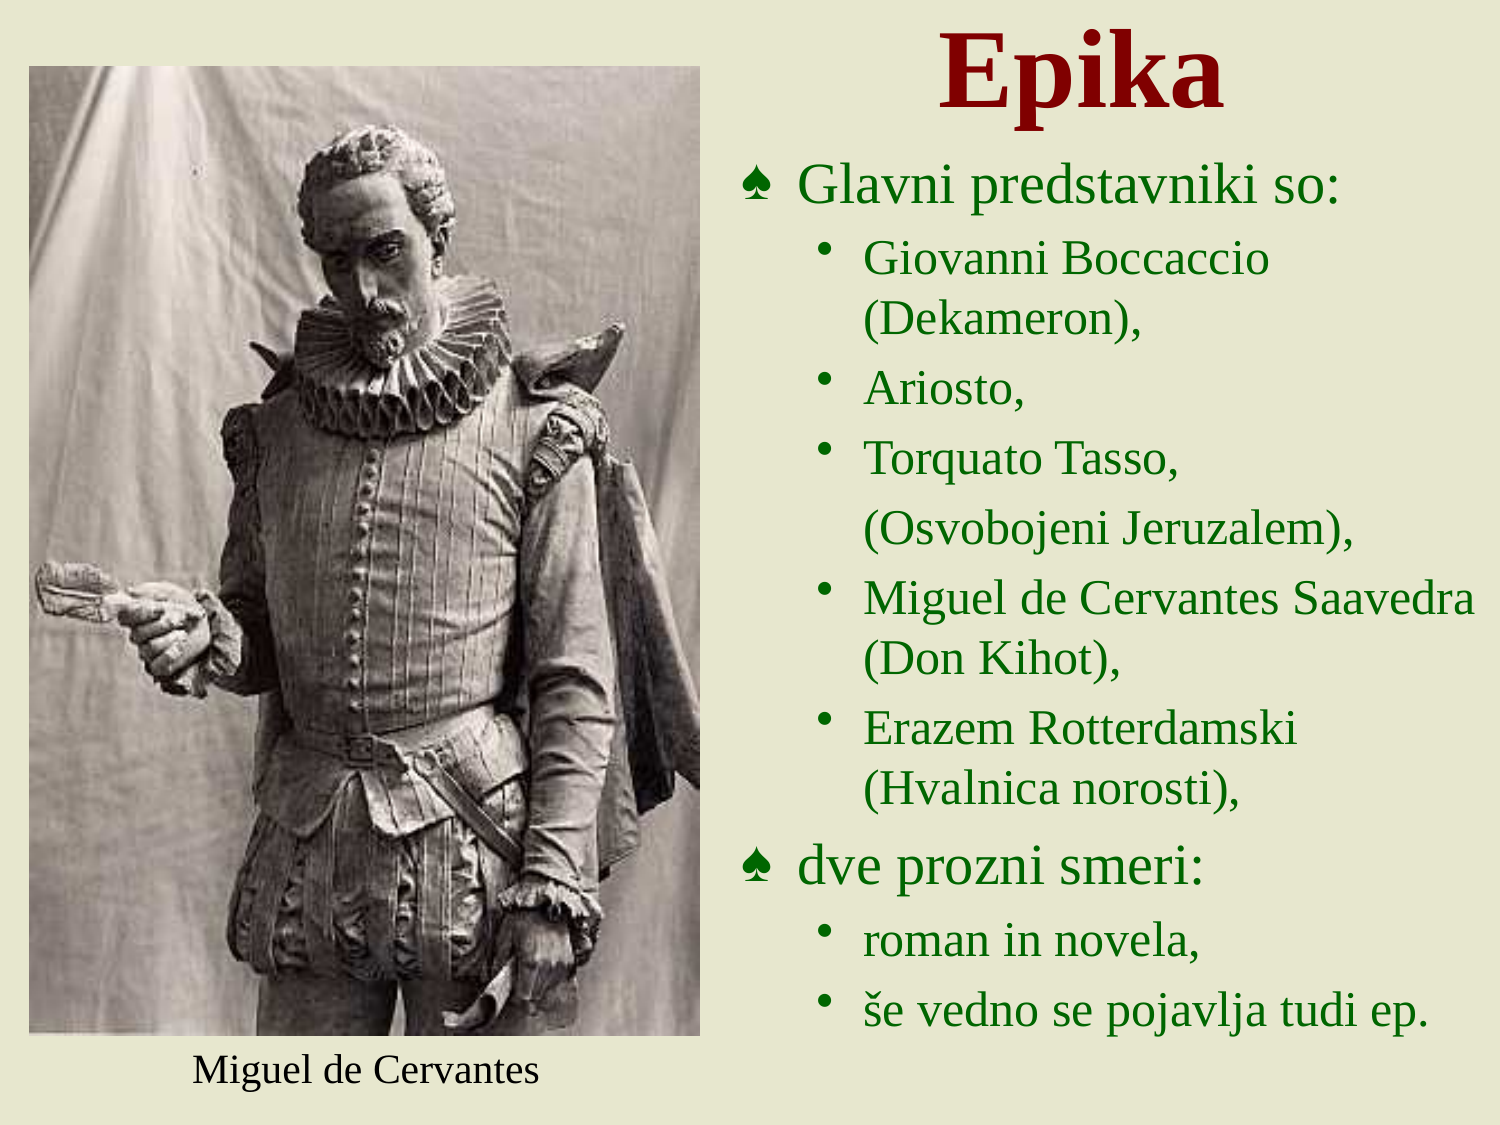

# Epika
Glavni predstavniki so:
Giovanni Boccaccio (Dekameron),
Ariosto,
Torquato Tasso,
	(Osvobojeni Jeruzalem),
Miguel de Cervantes Saavedra (Don Kihot),
Erazem Rotterdamski (Hvalnica norosti),
dve prozni smeri:
roman in novela,
še vedno se pojavlja tudi ep.
Miguel de Cervantes